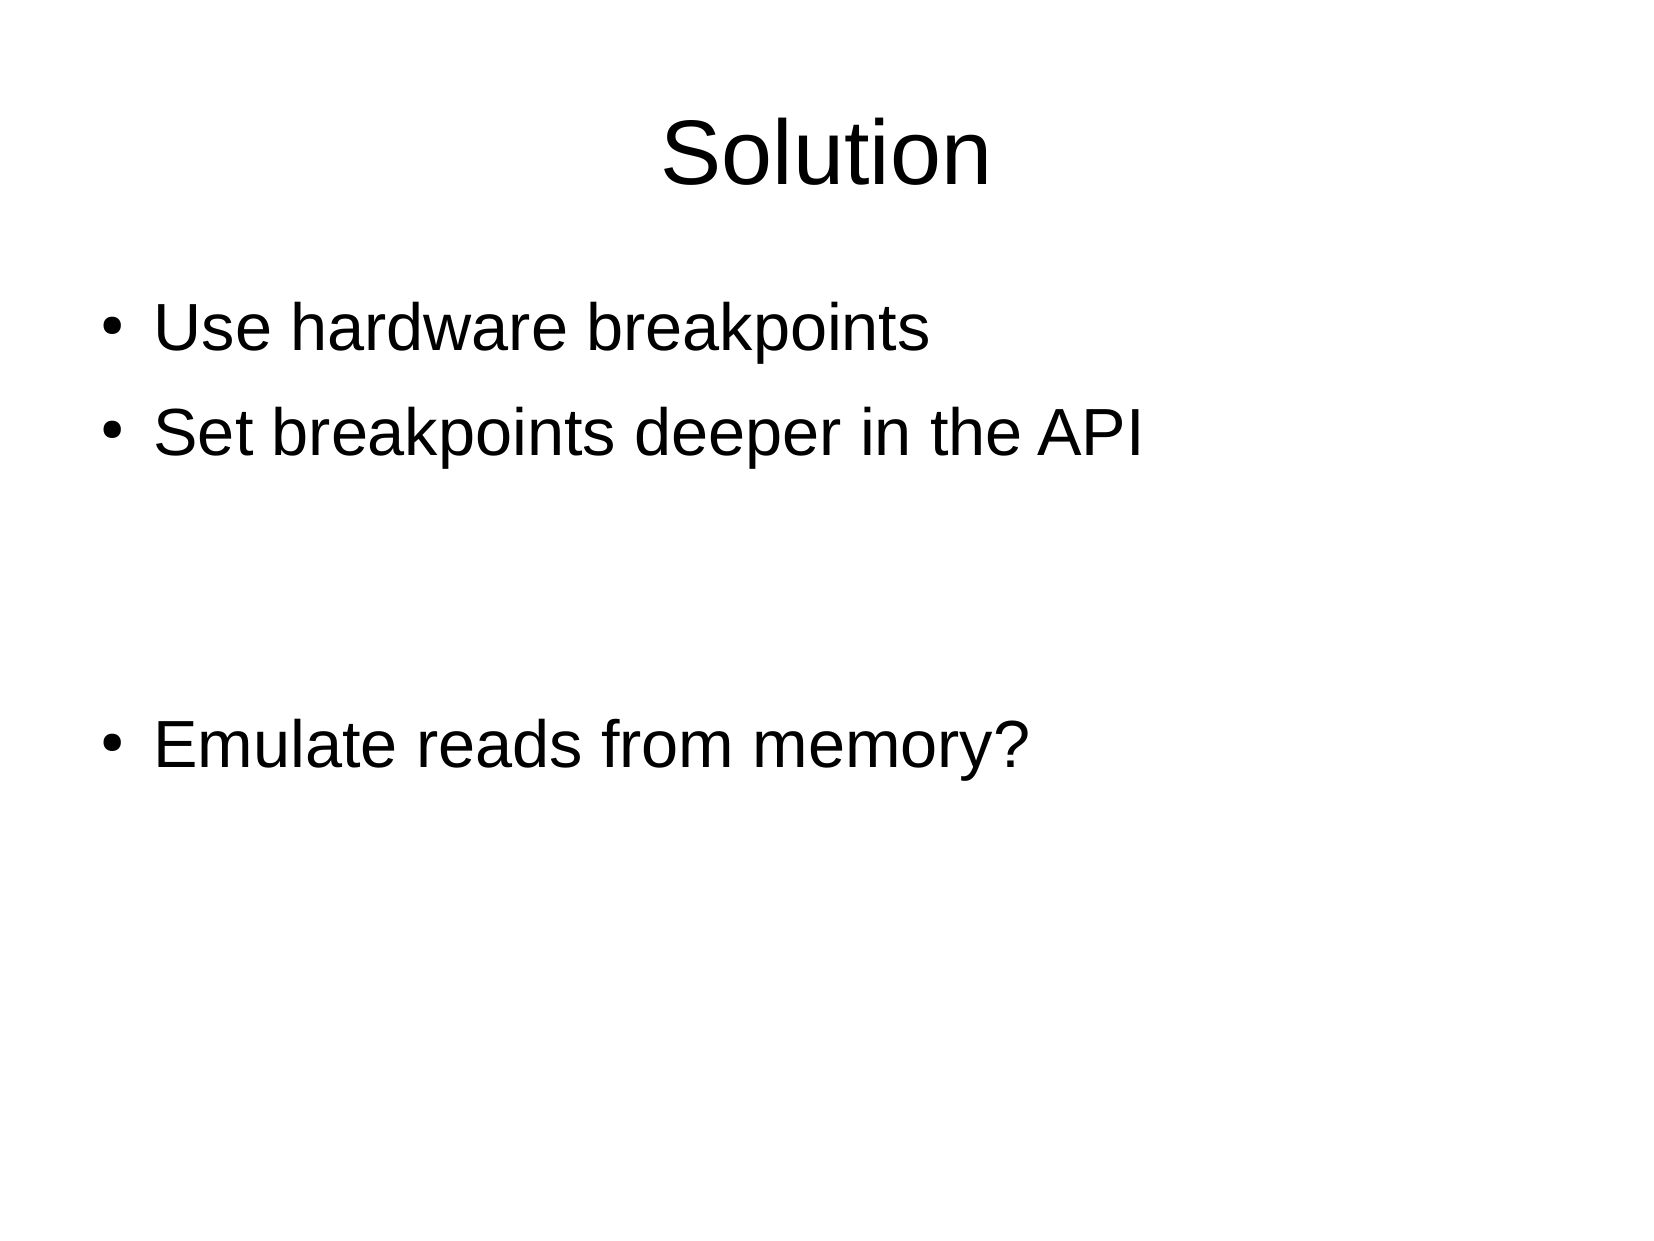

# Solution
Use hardware breakpoints
Set breakpoints deeper in the API
Emulate reads from memory?